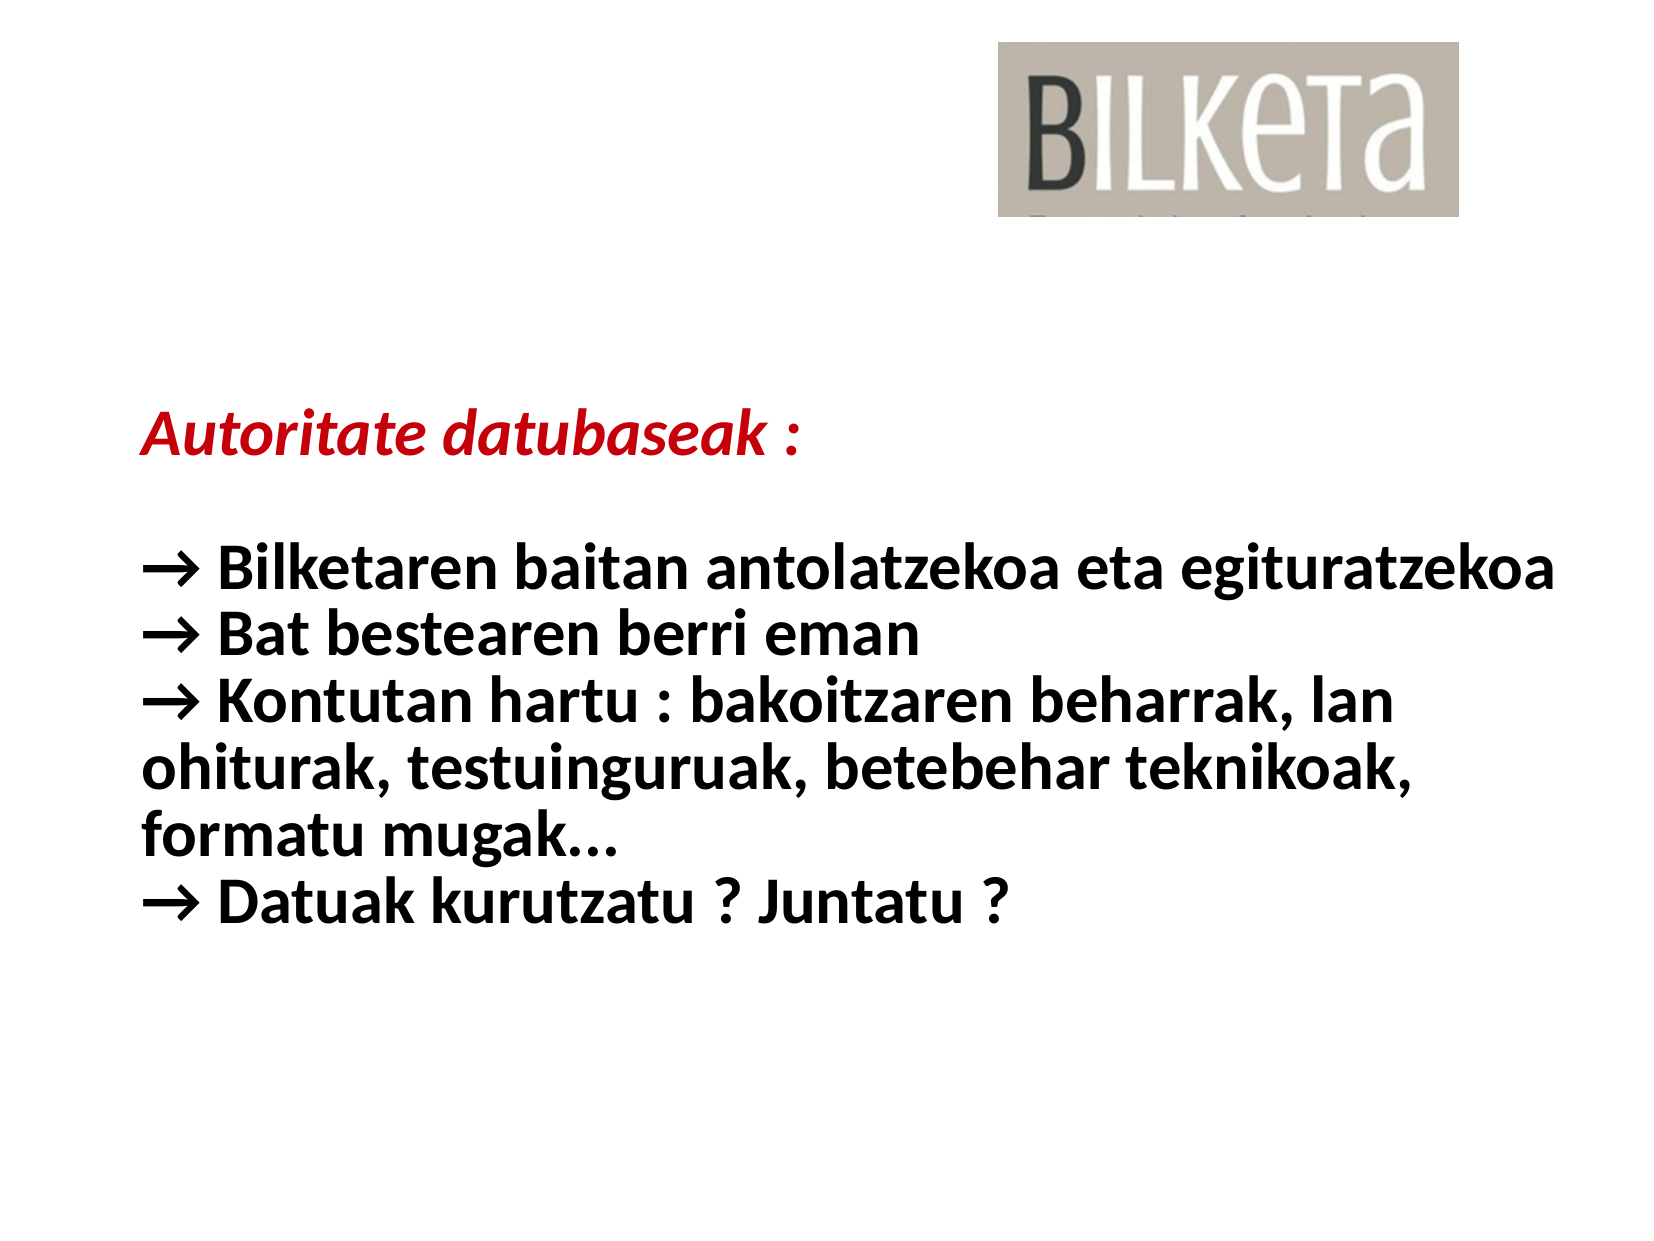

# Autoritate datubaseak :
→ Bilketaren baitan antolatzekoa eta egituratzekoa
→ Bat bestearen berri eman
→ Kontutan hartu : bakoitzaren beharrak, lan ohiturak, testuinguruak, betebehar teknikoak, formatu mugak...
→ Datuak kurutzatu ? Juntatu ?